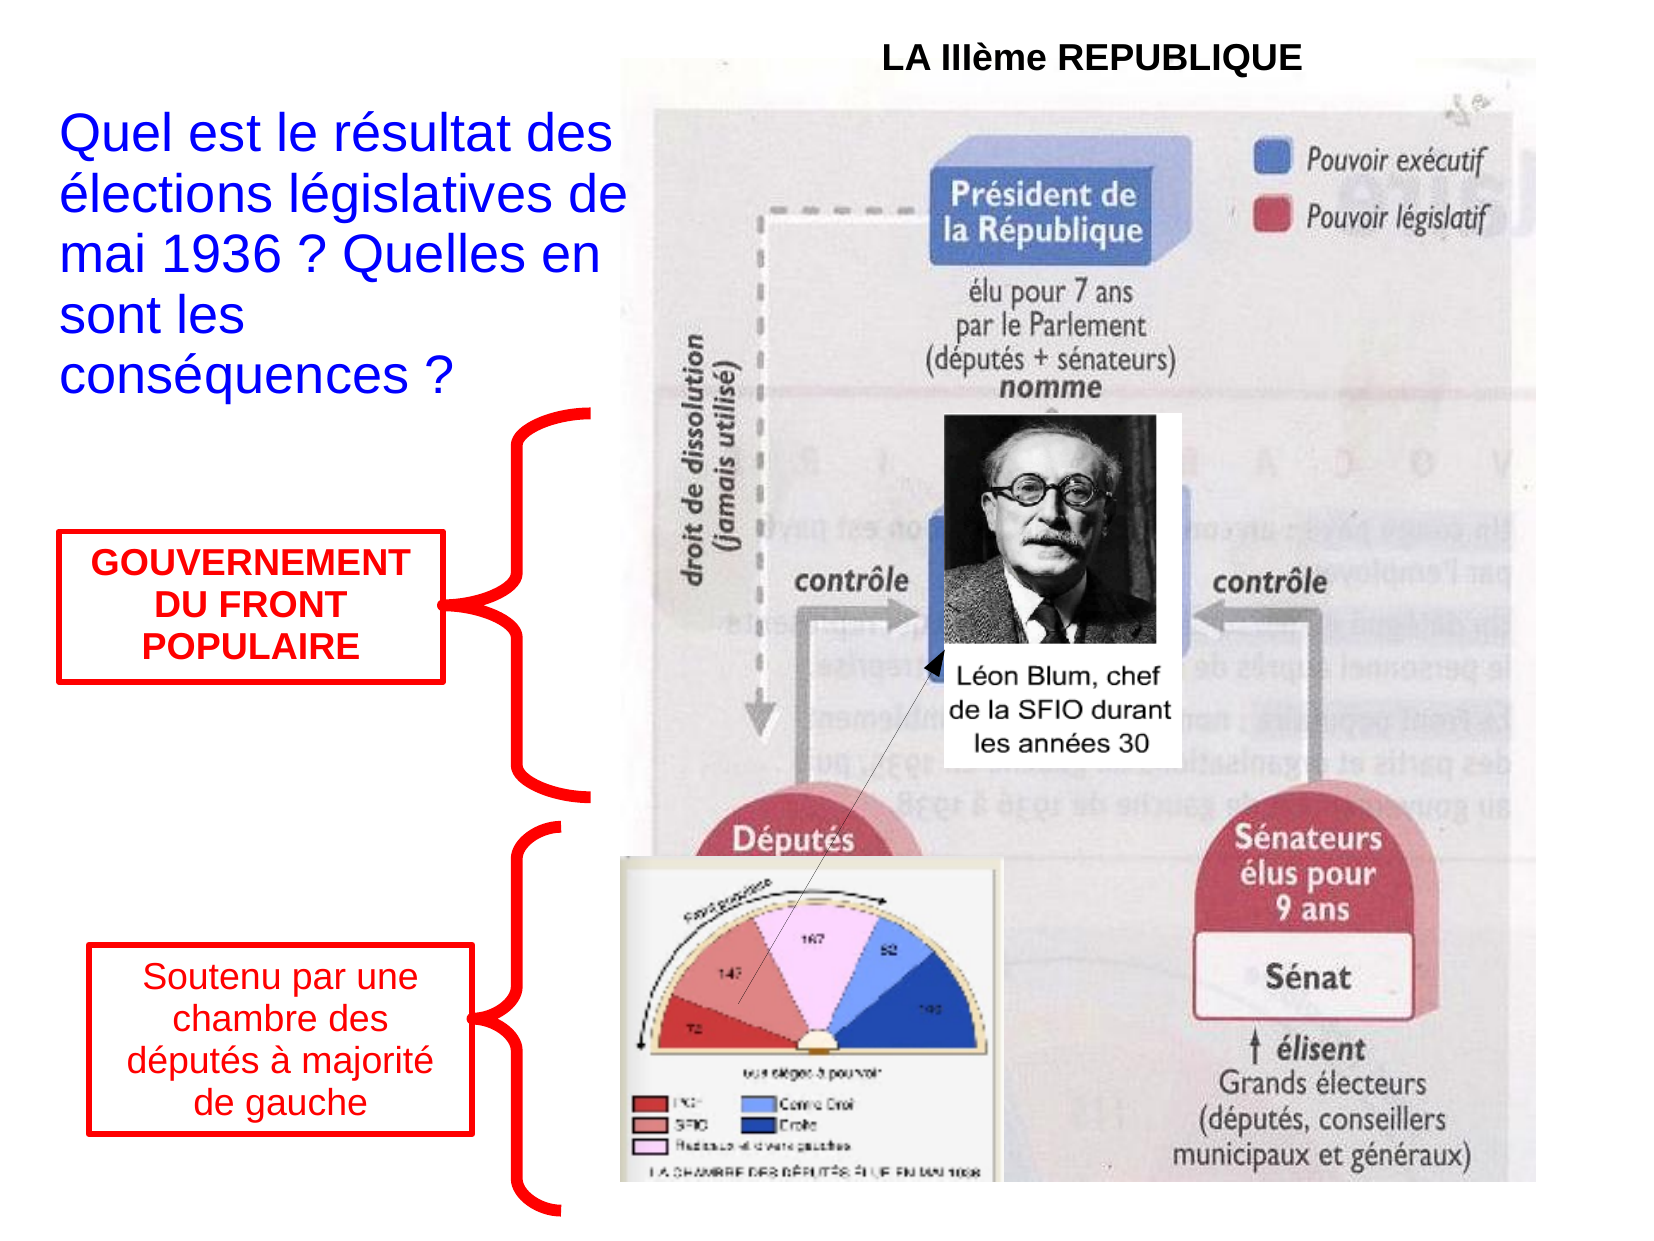

LA IIIème REPUBLIQUE
# Quel est le résultat des élections législatives de mai 1936 ? Quelles en sont les conséquences ?
GOUVERNEMENT
DU FRONT POPULAIRE
Soutenu par une chambre des députés à majorité de gauche